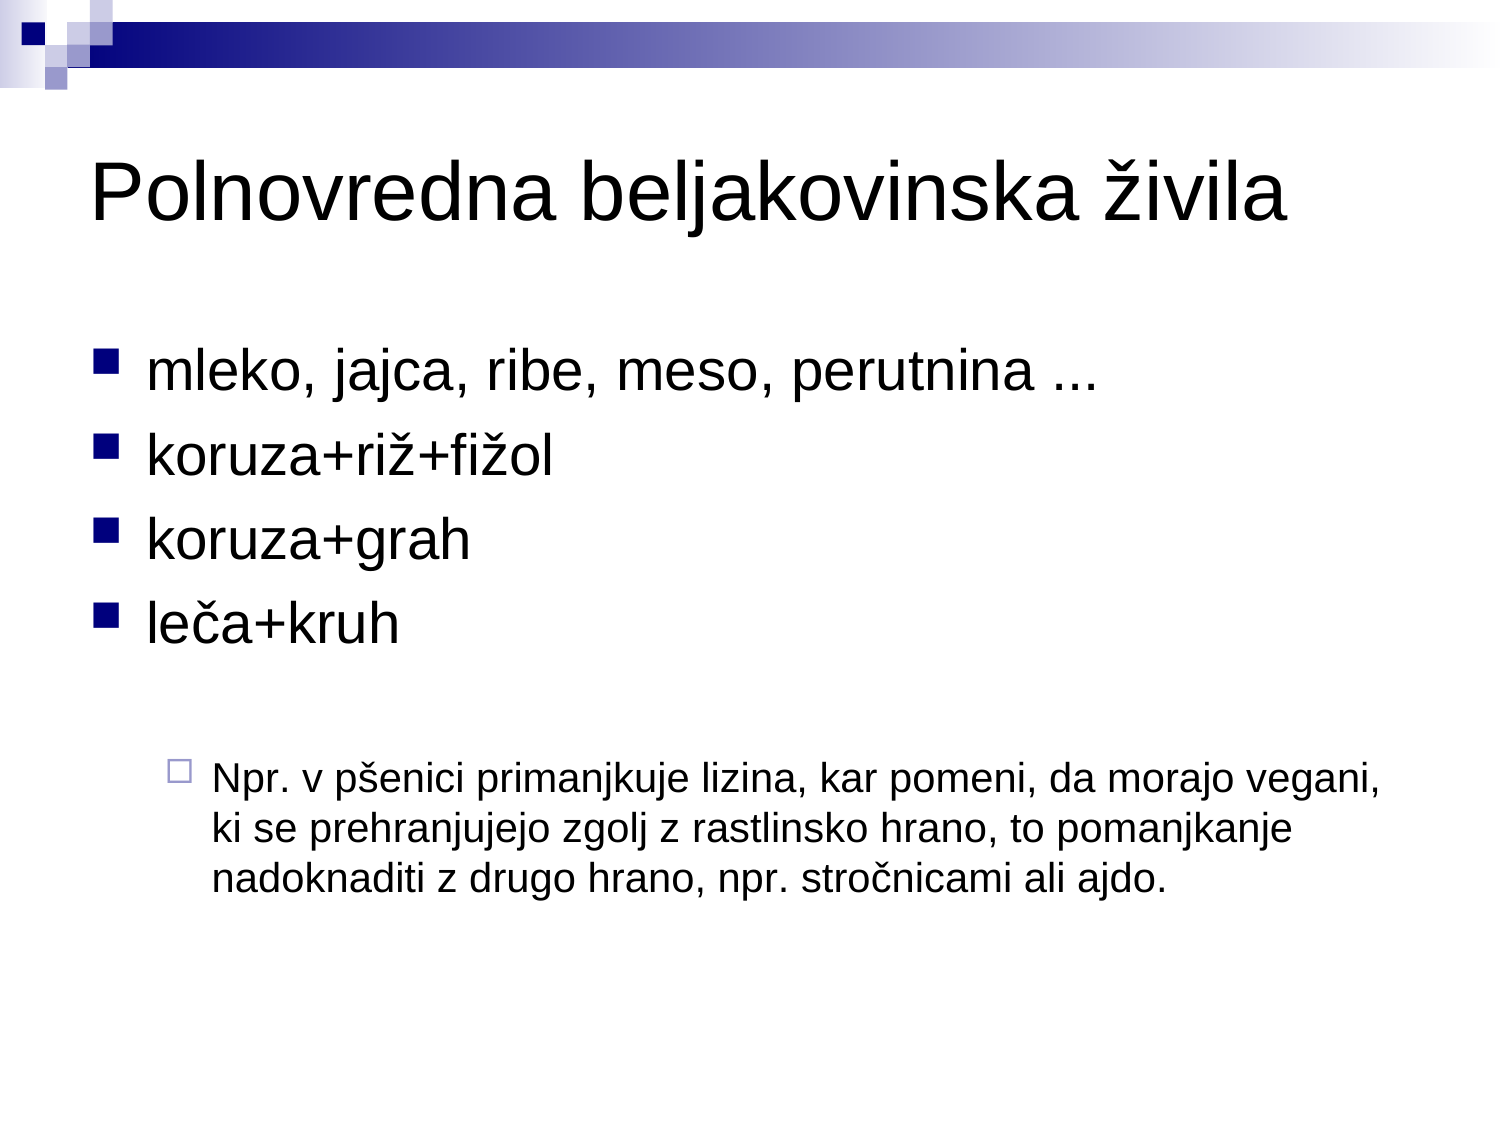

# Polnovredna beljakovinska živila
mleko, jajca, ribe, meso, perutnina ...
koruza+riž+fižol
koruza+grah
leča+kruh
Npr. v pšenici primanjkuje lizina, kar pomeni, da morajo vegani, ki se prehranjujejo zgolj z rastlinsko hrano, to pomanjkanje nadoknaditi z drugo hrano, npr. stročnicami ali ajdo.